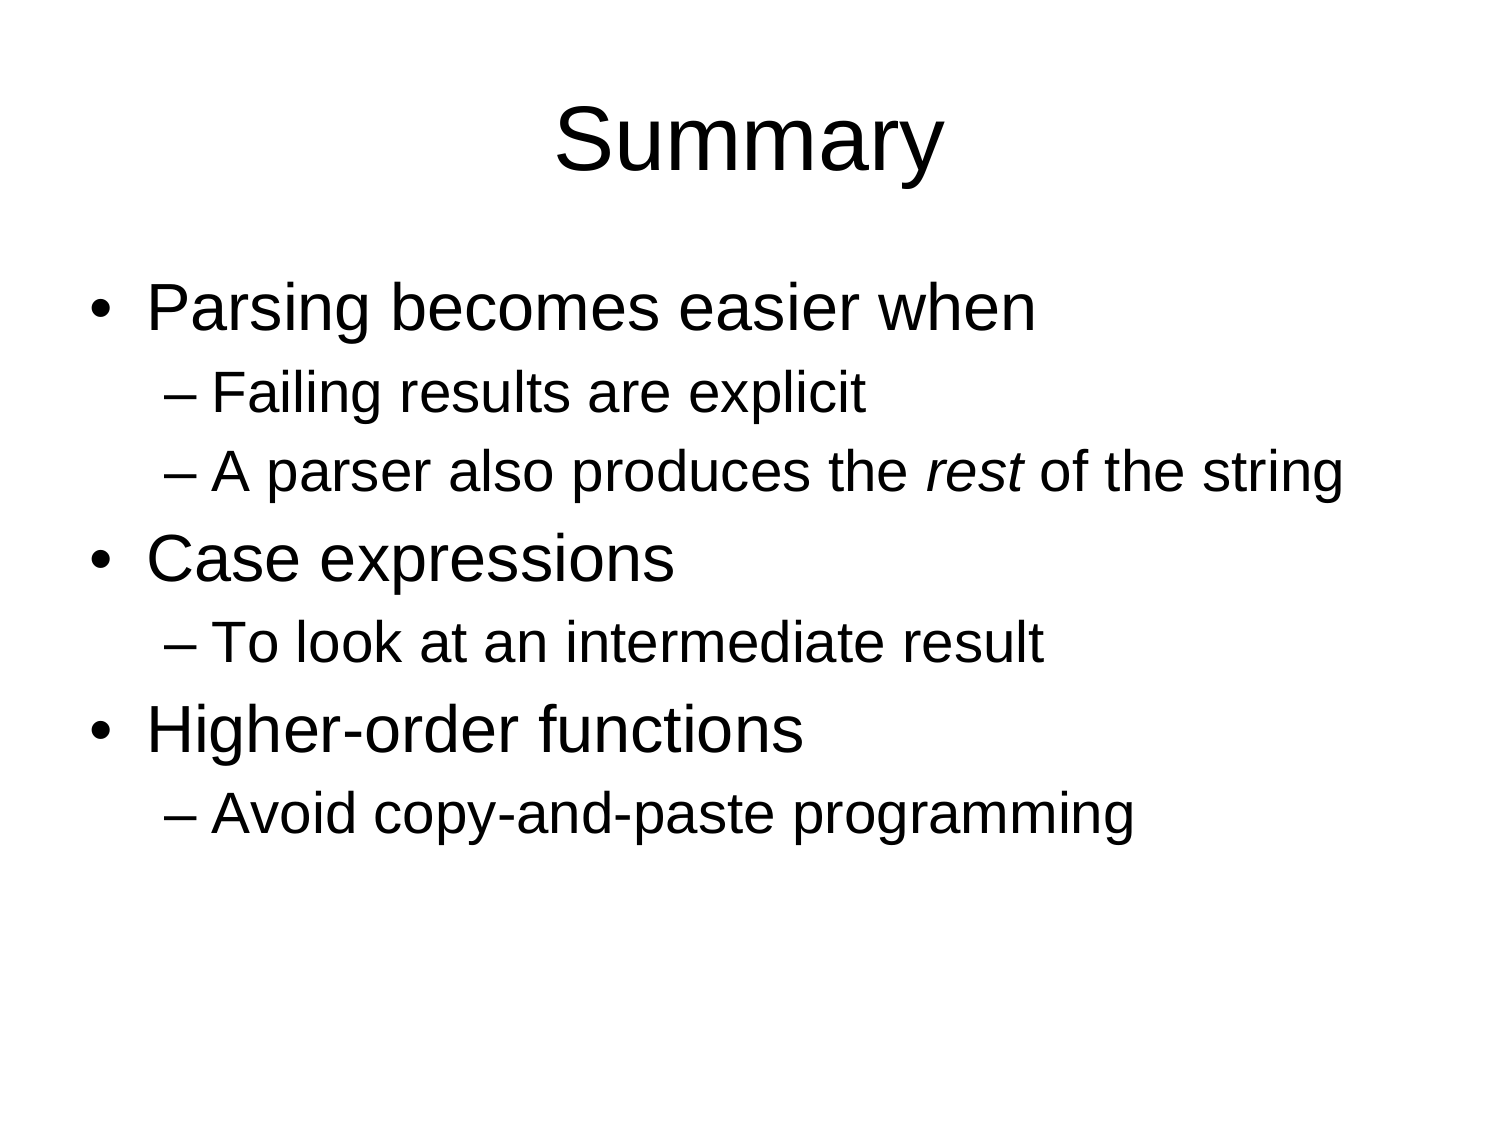

# Summary
Parsing becomes easier when
Failing results are explicit
A parser also produces the rest of the string
Case expressions
To look at an intermediate result
Higher-order functions
Avoid copy-and-paste programming